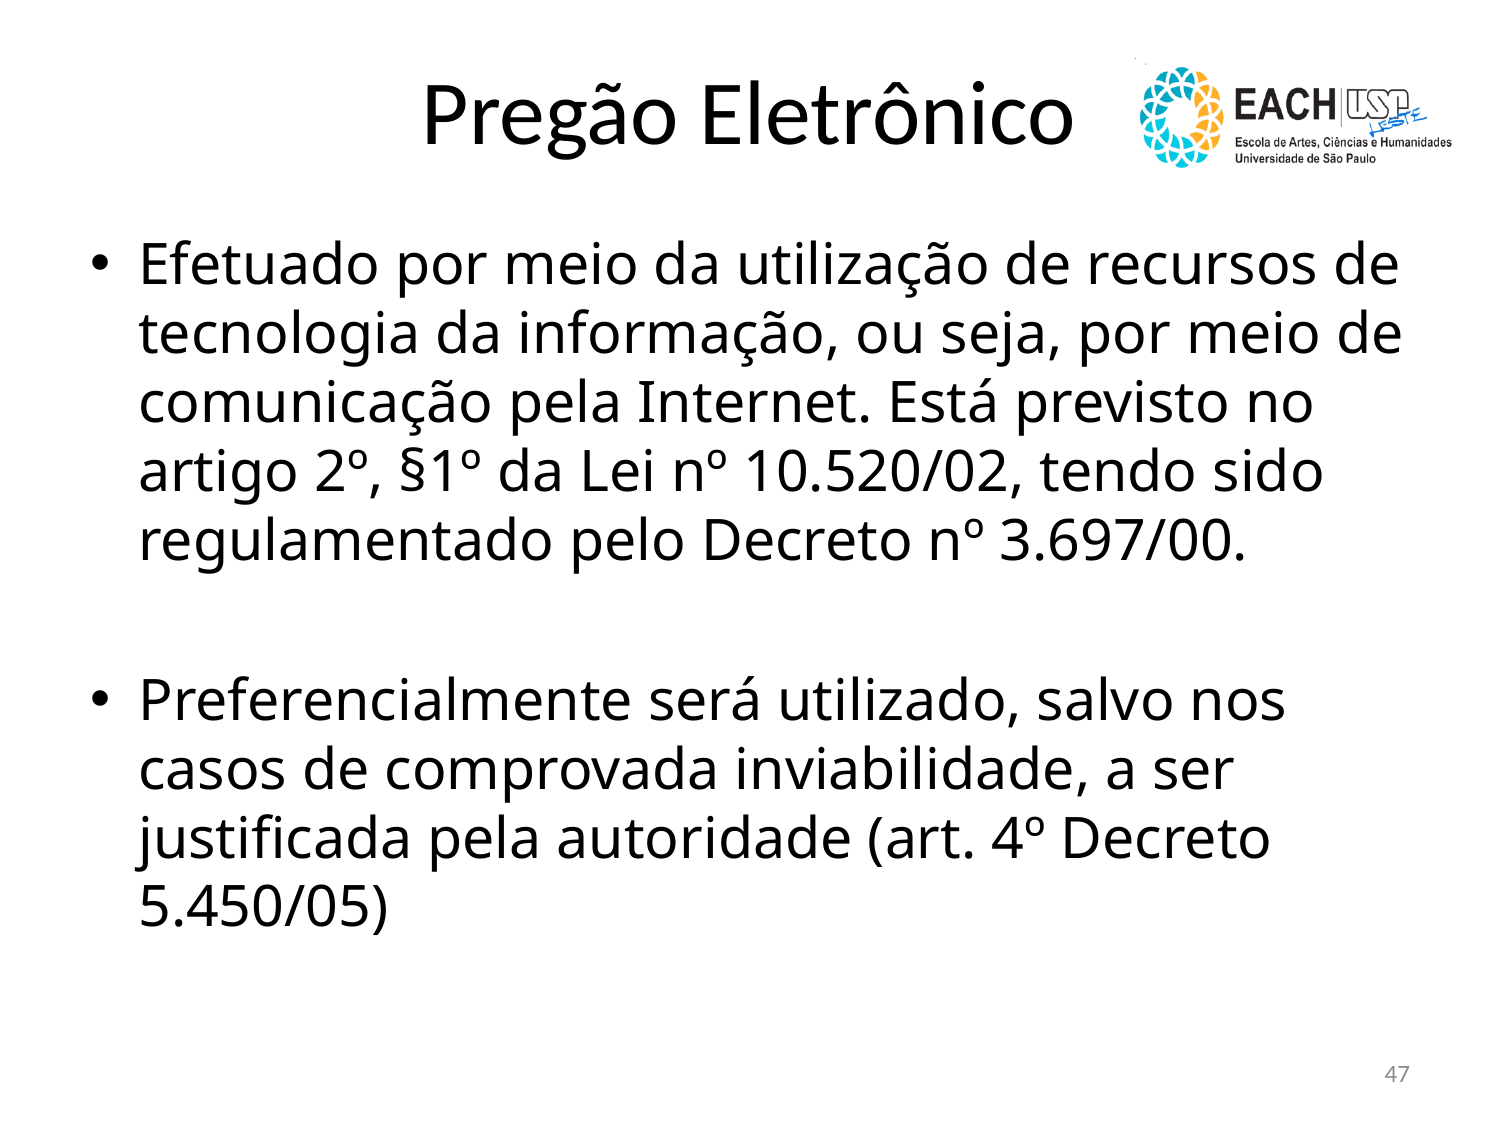

# Pregão Eletrônico
Efetuado por meio da utilização de recursos de tecnologia da informação, ou seja, por meio de comunicação pela Internet. Está previsto no artigo 2º, §1º da Lei nº 10.520/02, tendo sido regulamentado pelo Decreto nº 3.697/00.
Preferencialmente será utilizado, salvo nos casos de comprovada inviabilidade, a ser justificada pela autoridade (art. 4º Decreto 5.450/05)